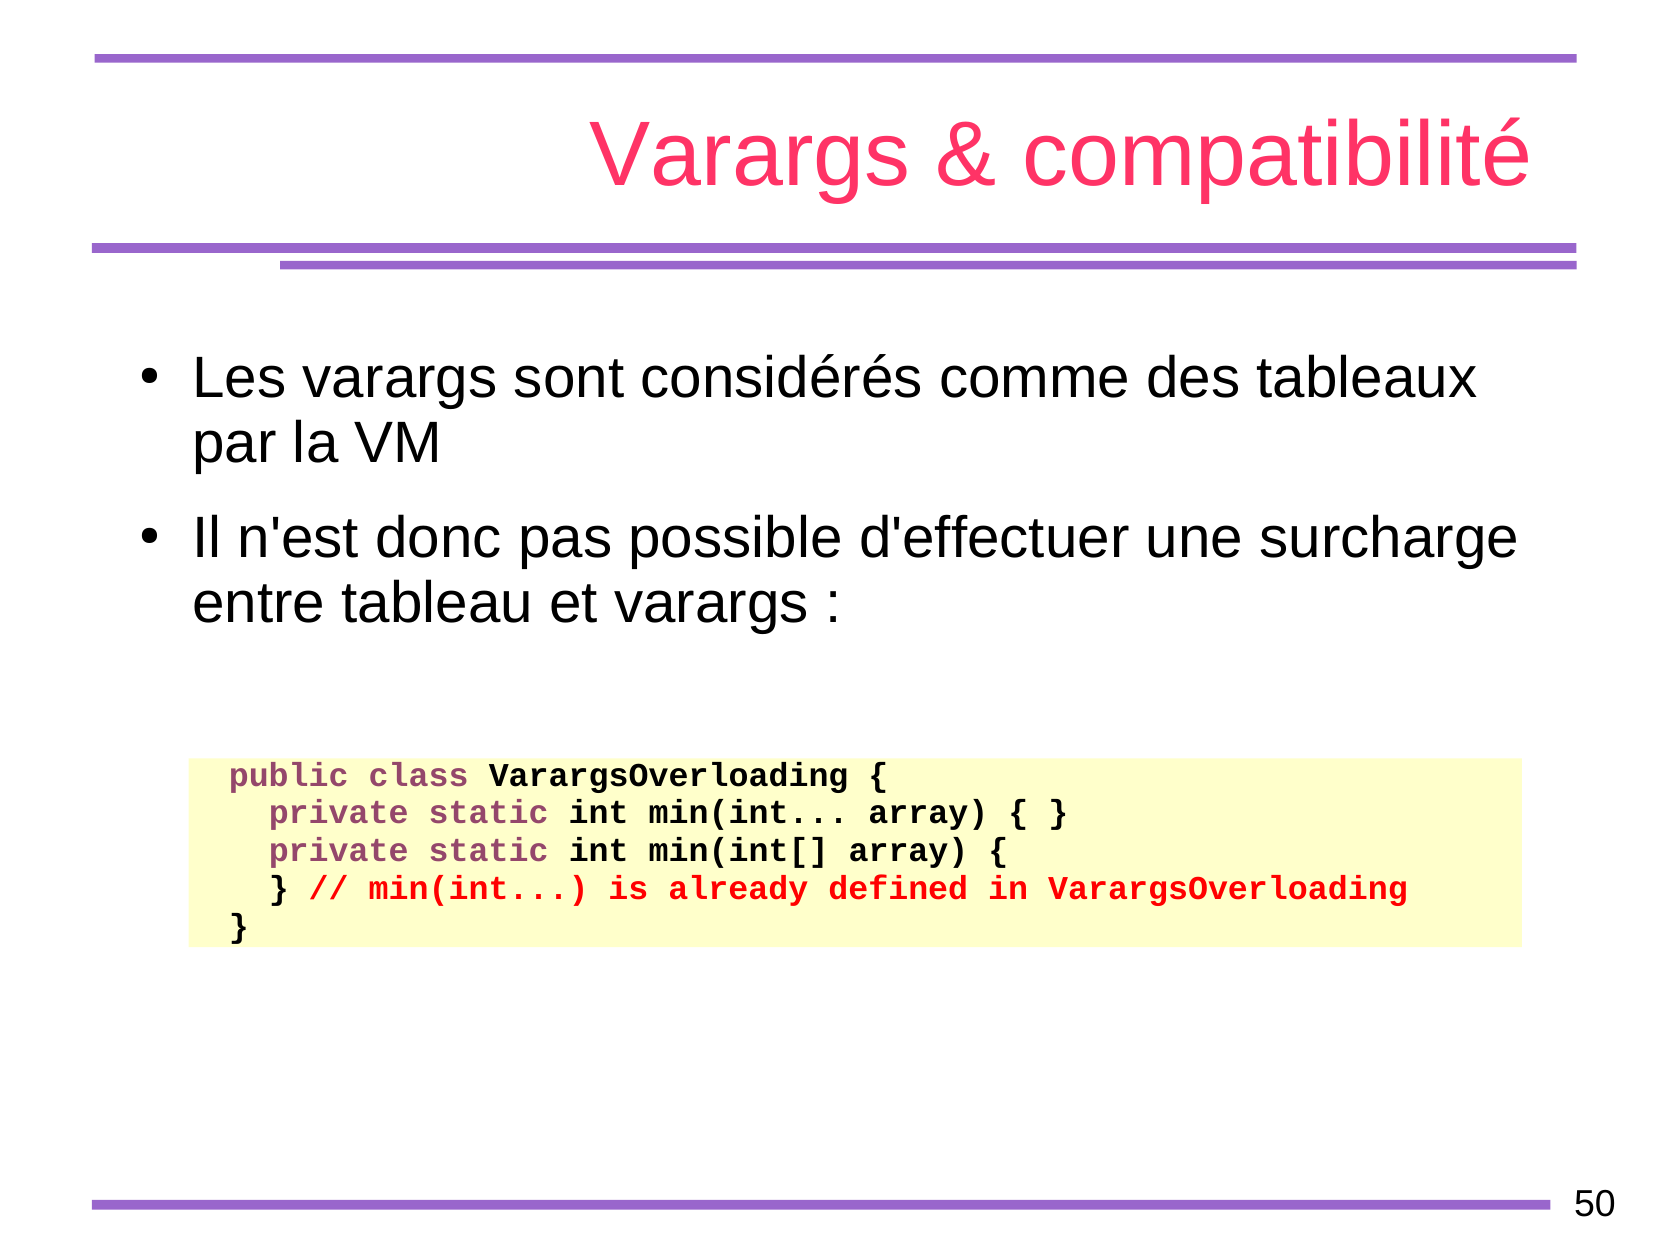

# Varargs & compatibilité
Les varargs sont considérés comme des tableaux par la VM
Il n'est donc pas possible d'effectuer une surcharge entre tableau et varargs :
 public class VarargsOverloading {
 private static int min(int... array) { }
 private static int min(int[] array) {
 } // min(int...) is already defined in VarargsOverloading
 }